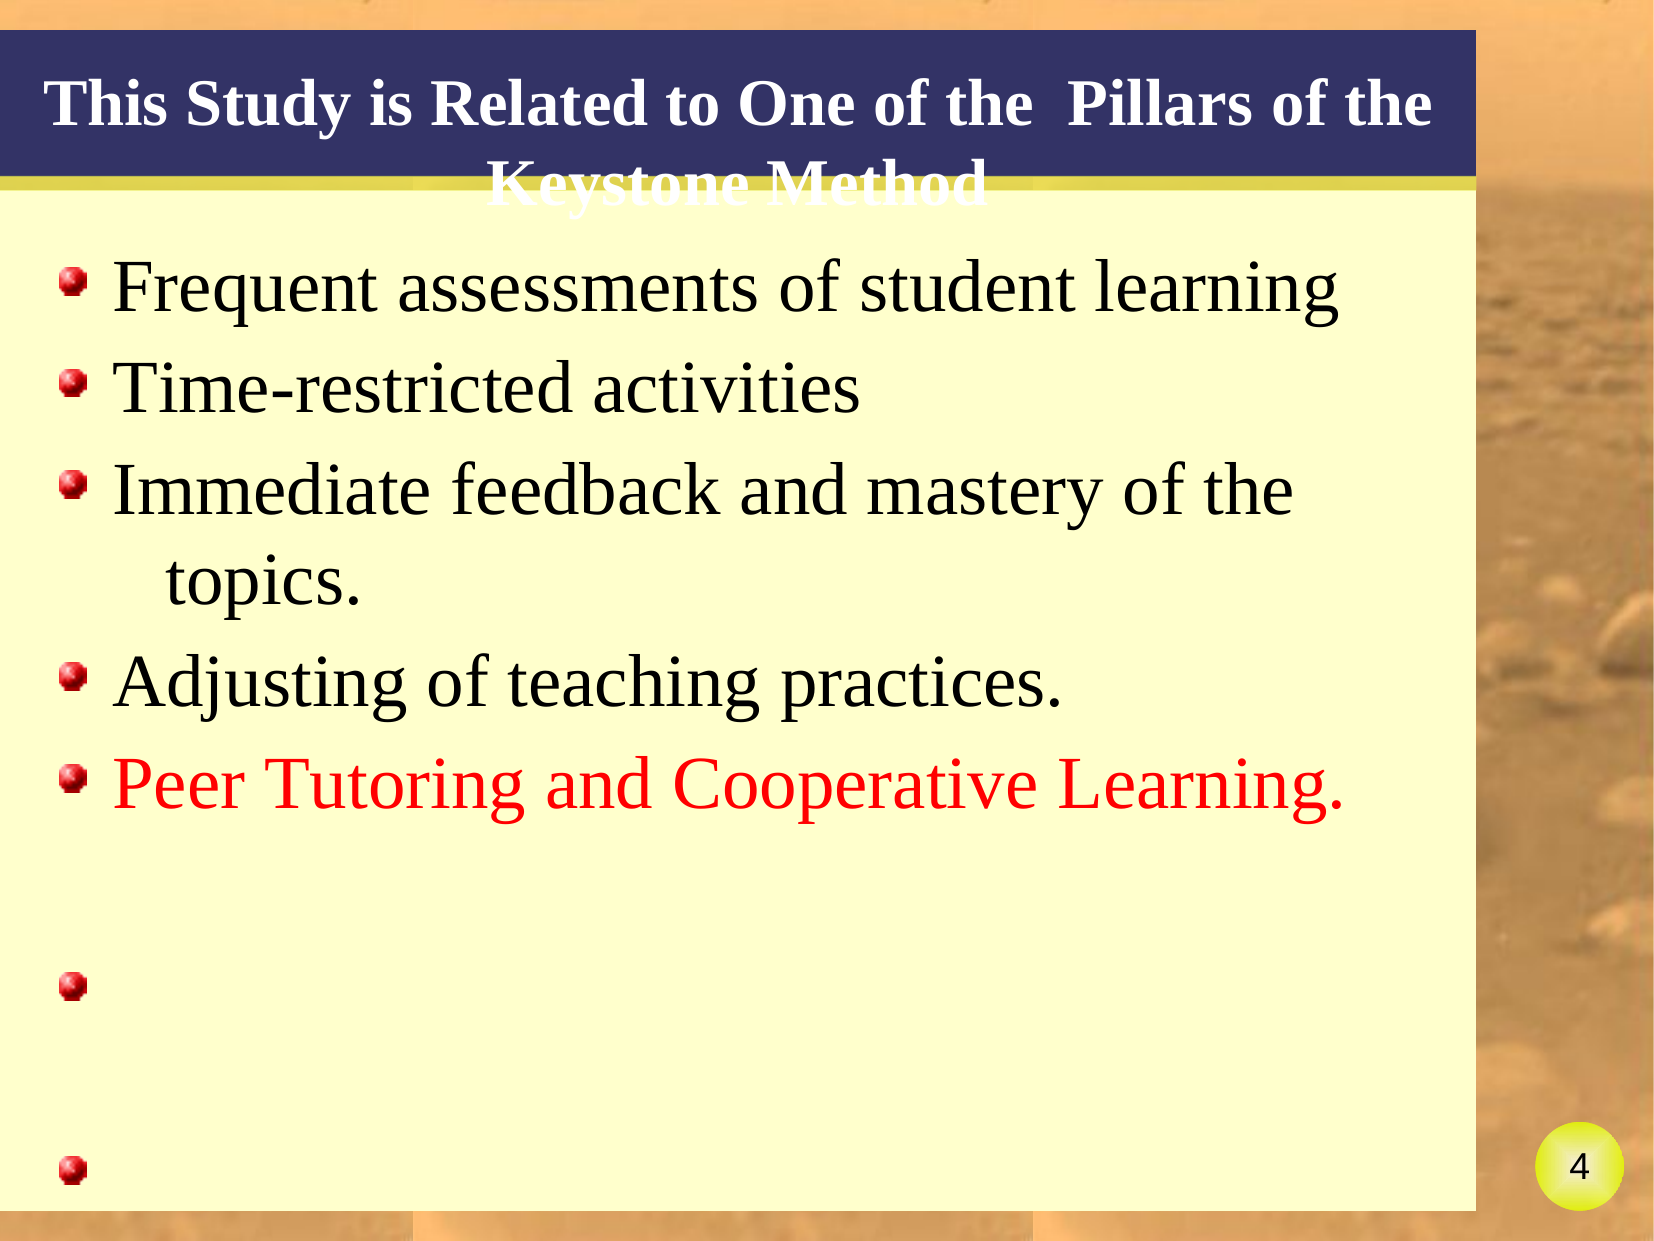

# This Study is Related to One of the Pillars of the Keystone Method
Frequent assessments of student learning
Time-restricted activities
Immediate feedback and mastery of the topics.
Adjusting of teaching practices.
Peer Tutoring and Cooperative Learning.